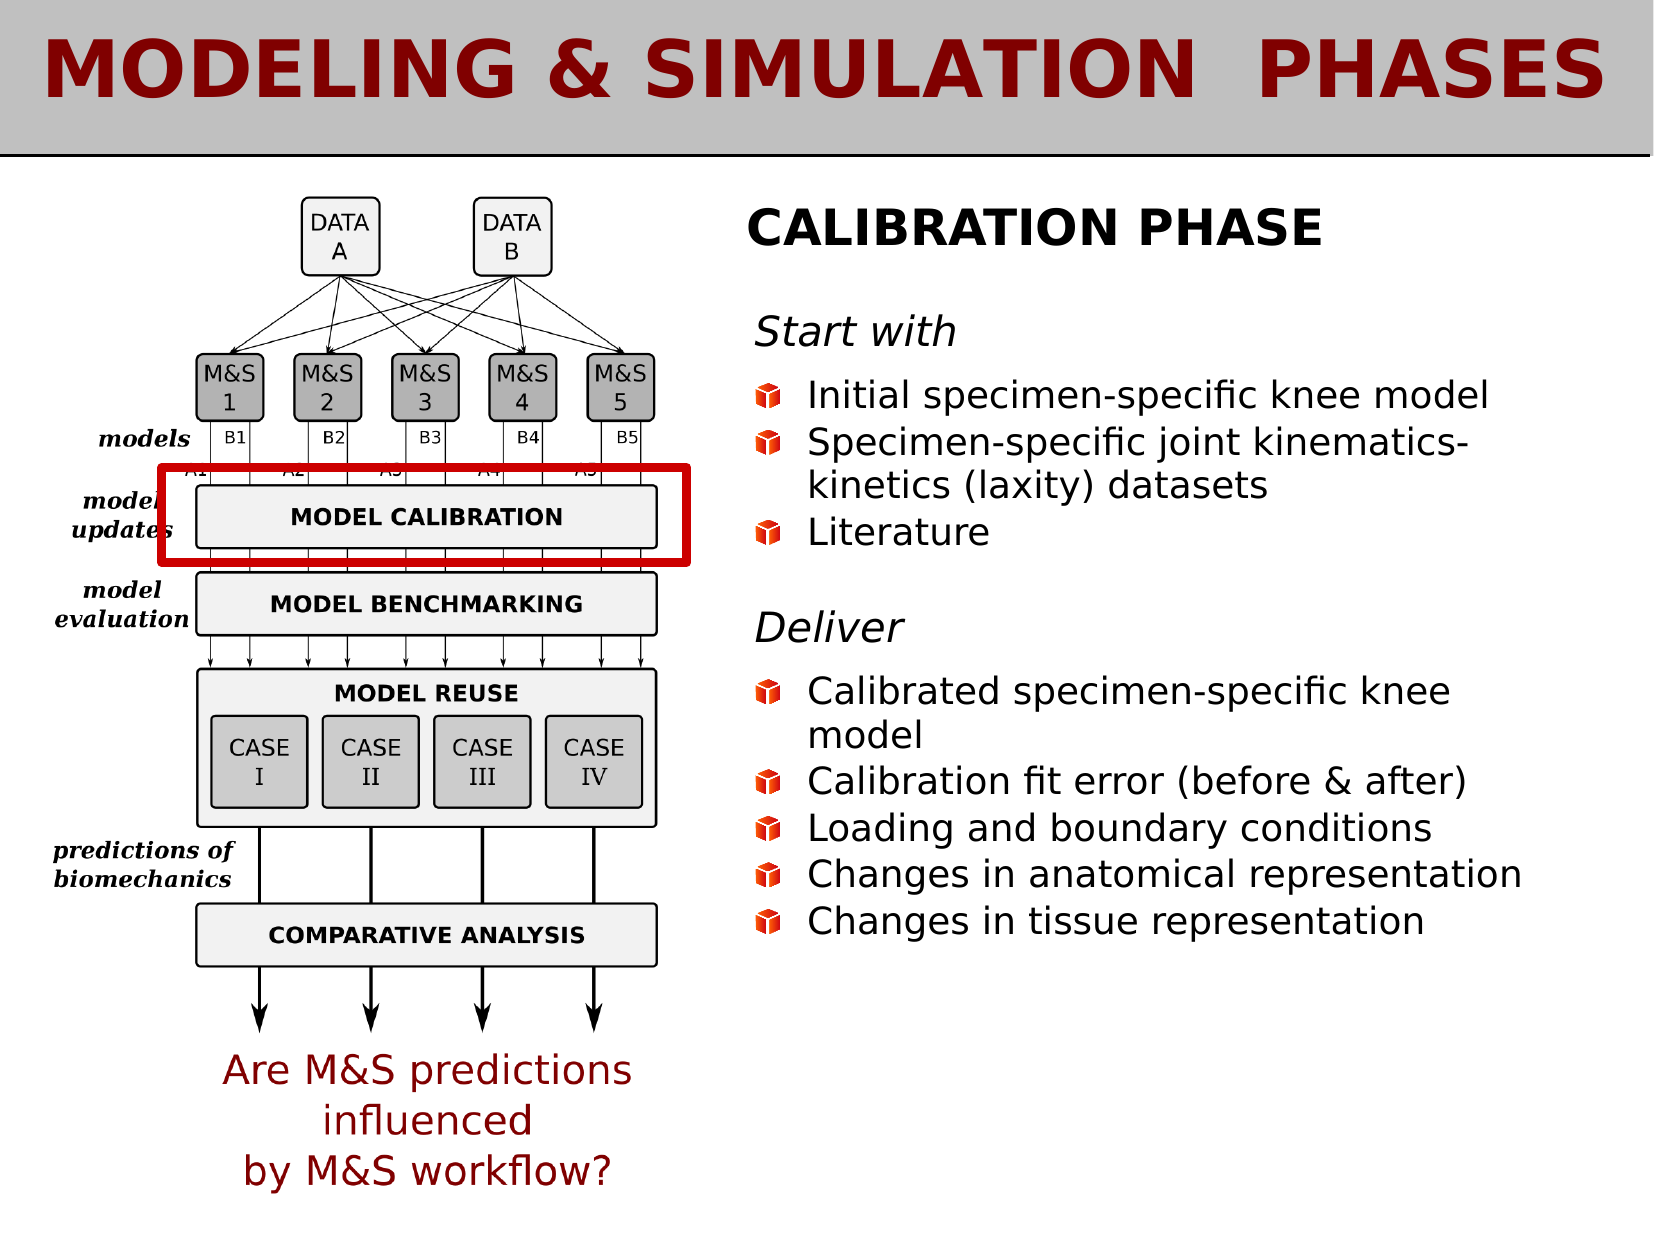

MODELING & SIMULATION PHASES
CALIBRATION PHASE
Start with
Initial specimen-specific knee model
Specimen-specific joint kinematics-kinetics (laxity) datasets
Literature
Deliver
Calibrated specimen-specific knee model
Calibration fit error (before & after)
Loading and boundary conditions
Changes in anatomical representation
Changes in tissue representation